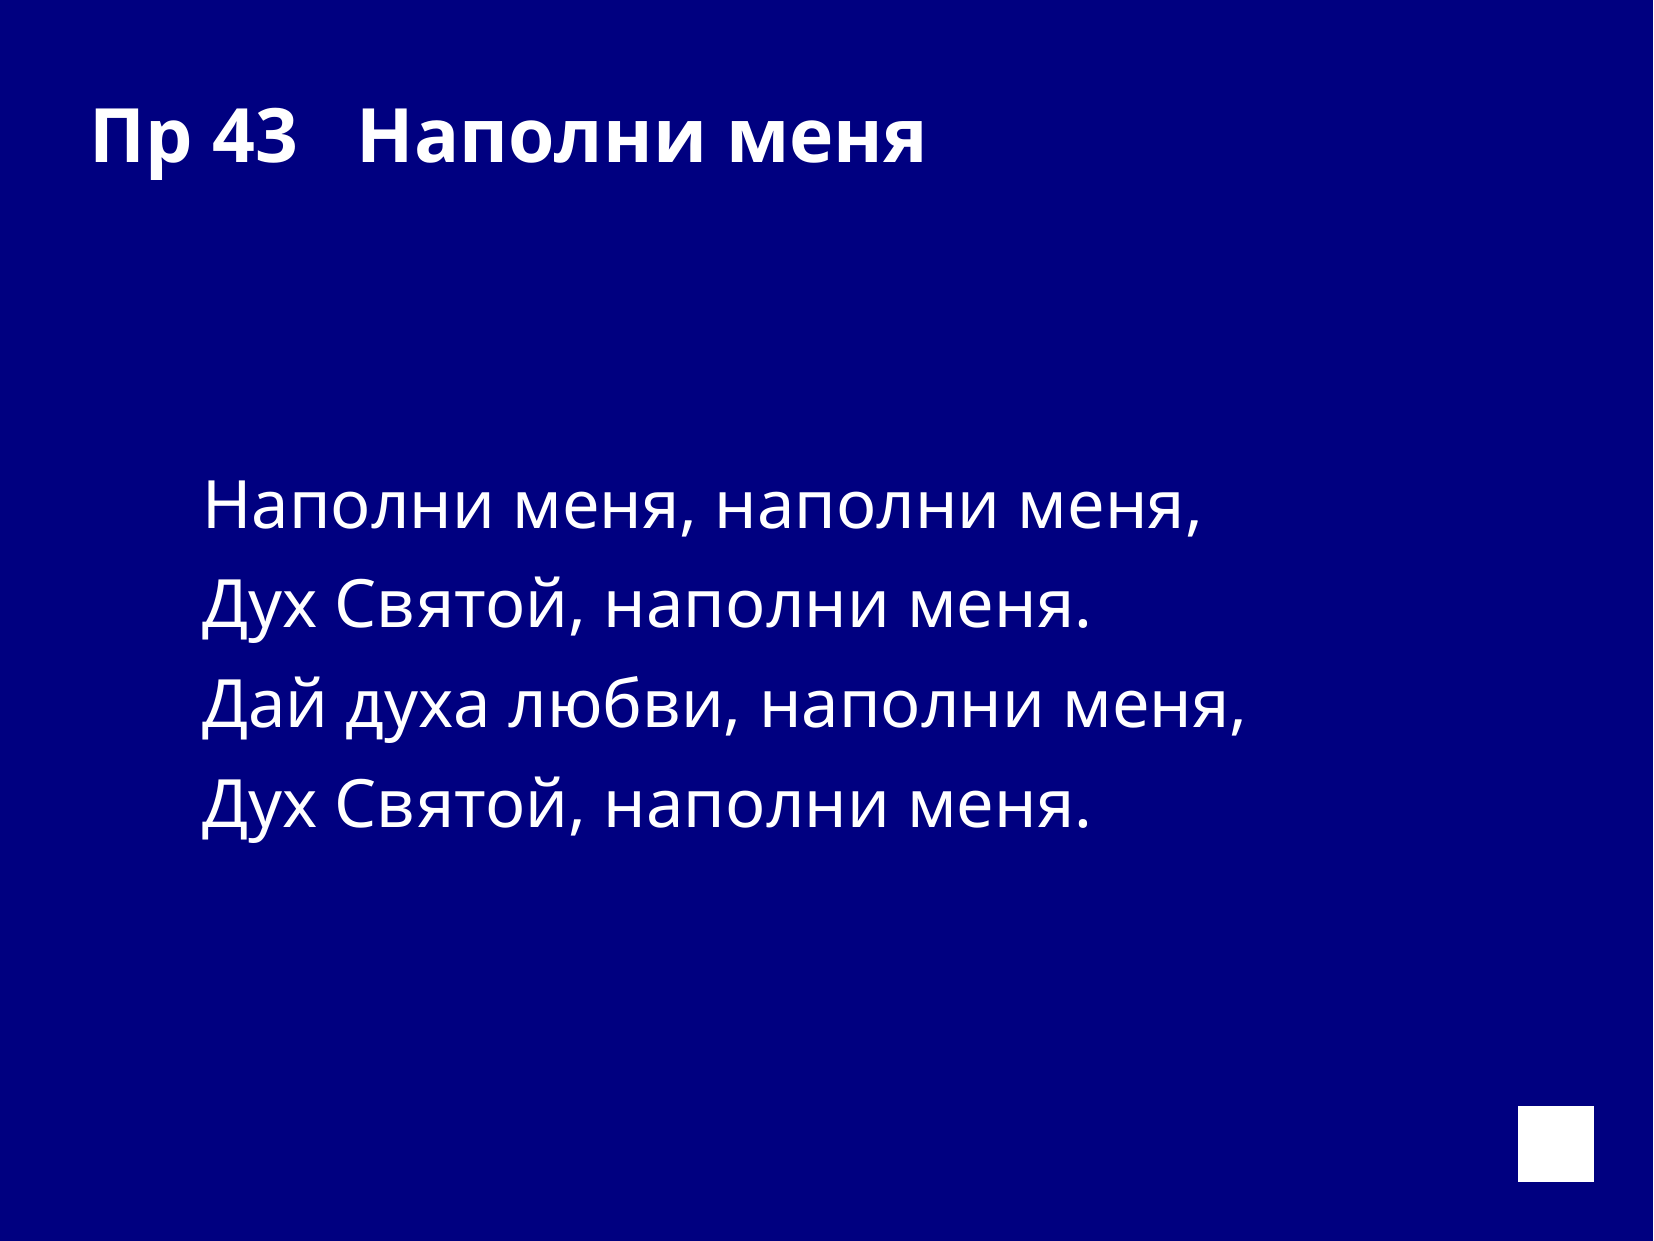

Пр 43 Наполни меня
	Наполни меня, наполни меня,
	Дух Святой, наполни меня.
	Дай духа любви, наполни меня,
	Дух Святой, наполни меня.